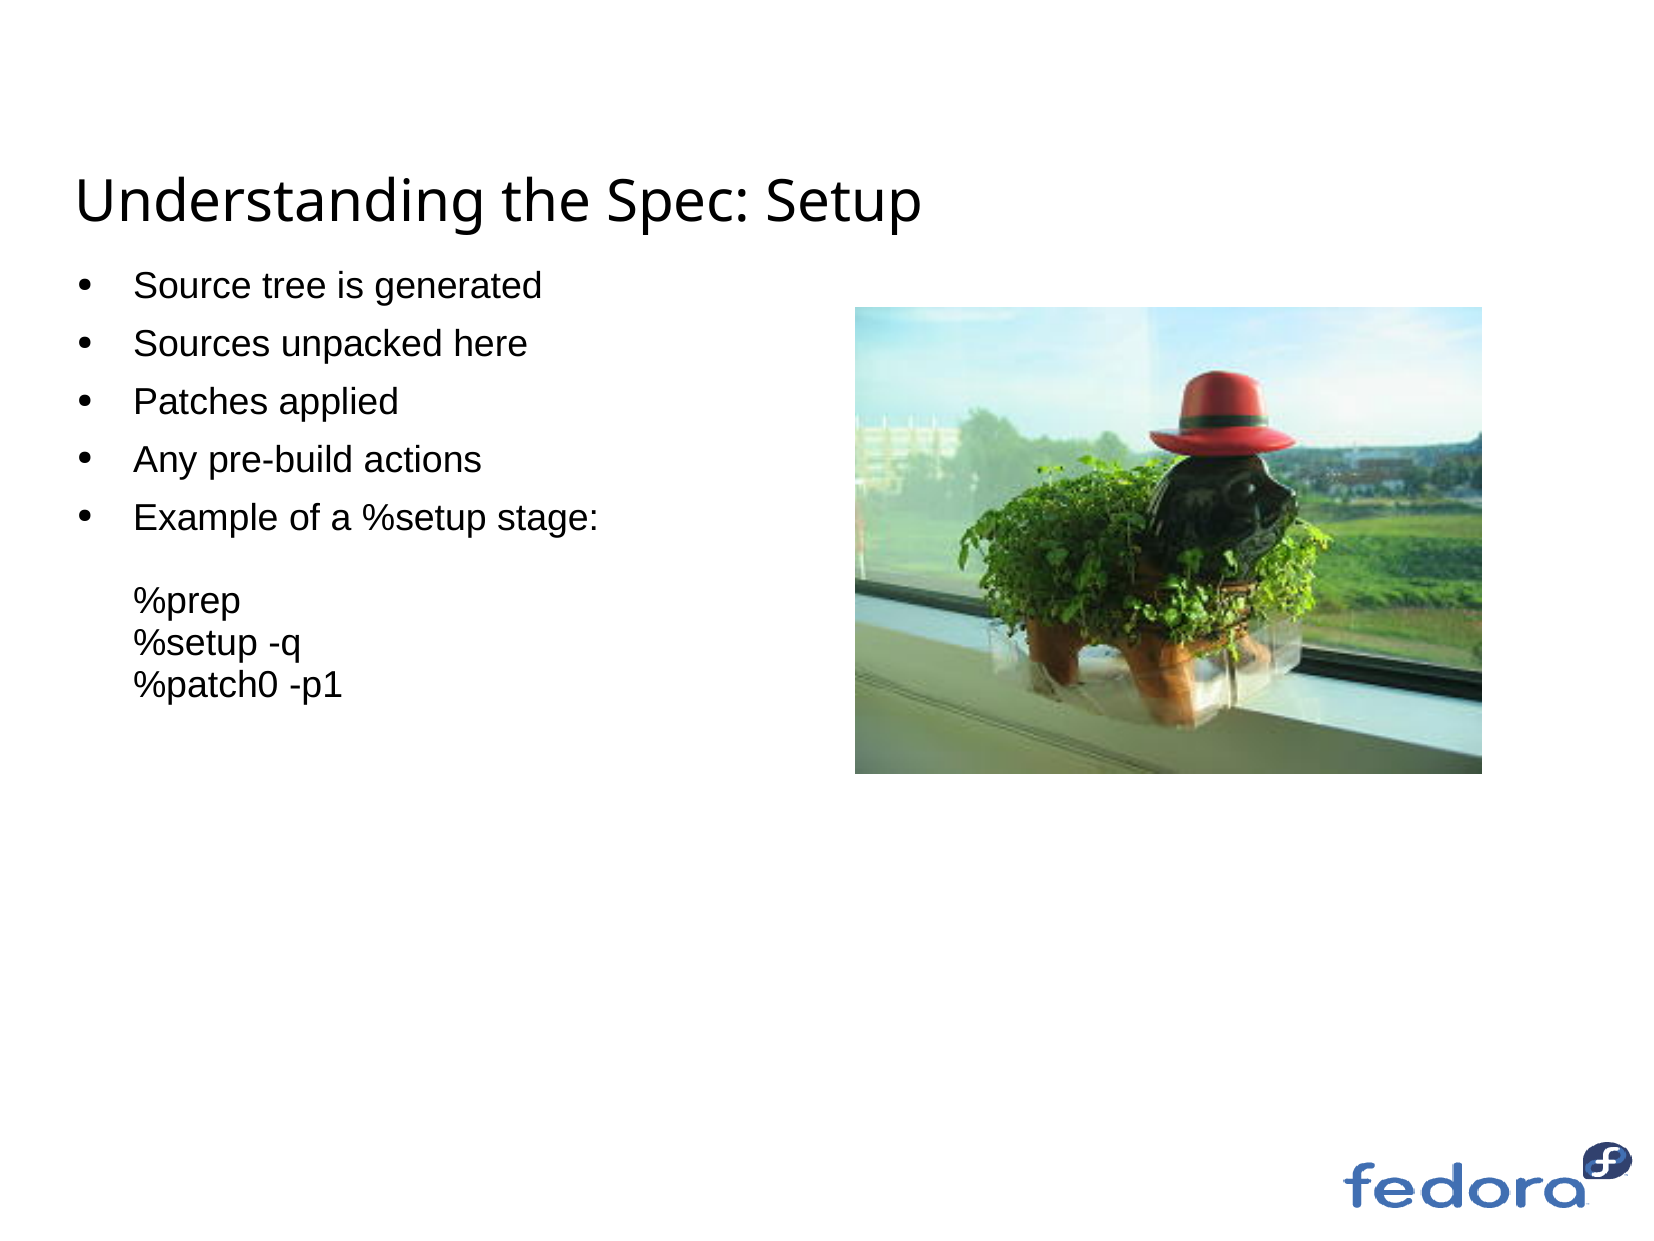

# Understanding the Spec: Setup
Source tree is generated
Sources unpacked here
Patches applied
Any pre-build actions
Example of a %setup stage:
%prep
%setup -q
%patch0 -p1